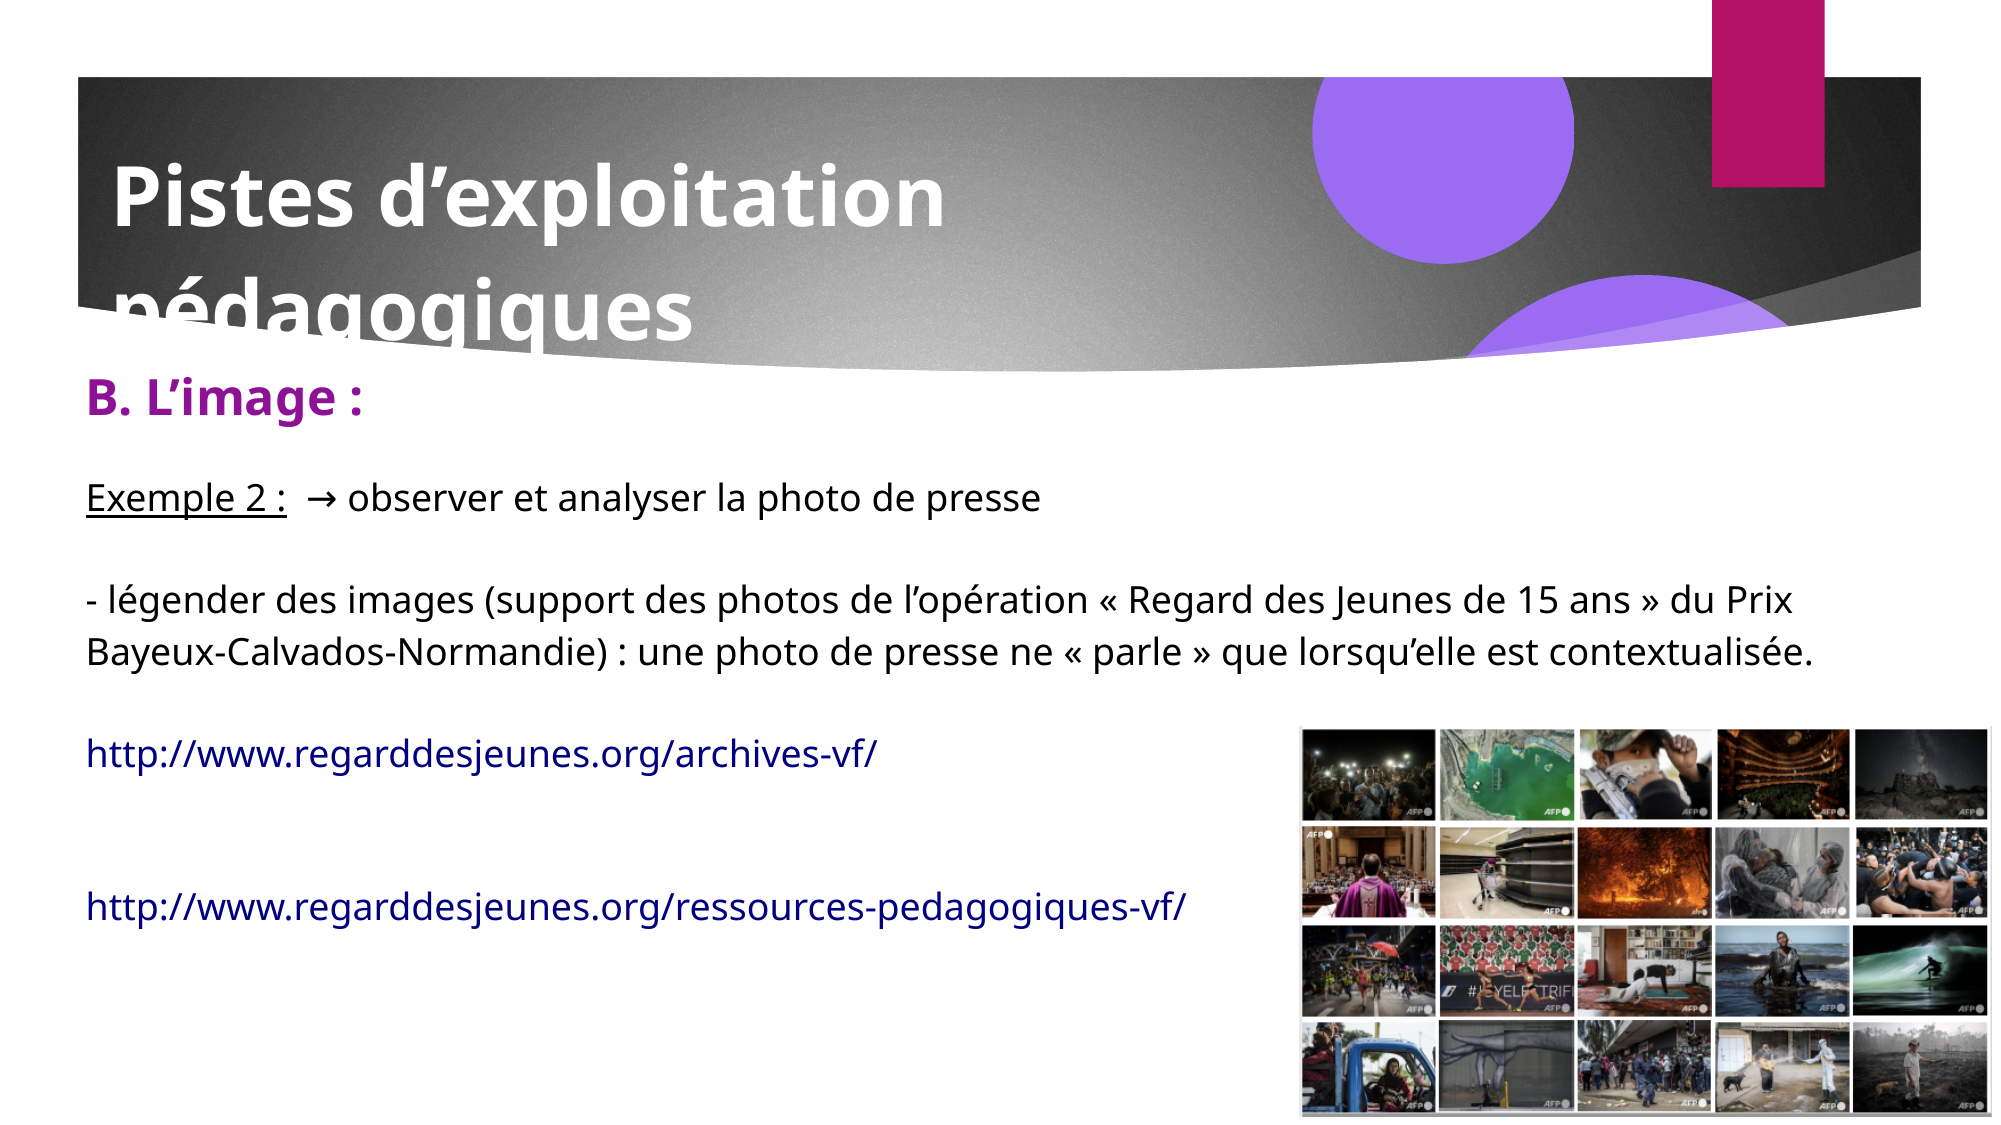

# Pistes d’exploitation pédagogiques
B. L’image :
Exemple 2 : → observer et analyser la photo de presse
- légender des images (support des photos de l’opération « Regard des Jeunes de 15 ans » du Prix Bayeux-Calvados-Normandie) : une photo de presse ne « parle » que lorsqu’elle est contextualisée.
http://www.regarddesjeunes.org/archives-vf/
http://www.regarddesjeunes.org/ressources-pedagogiques-vf/